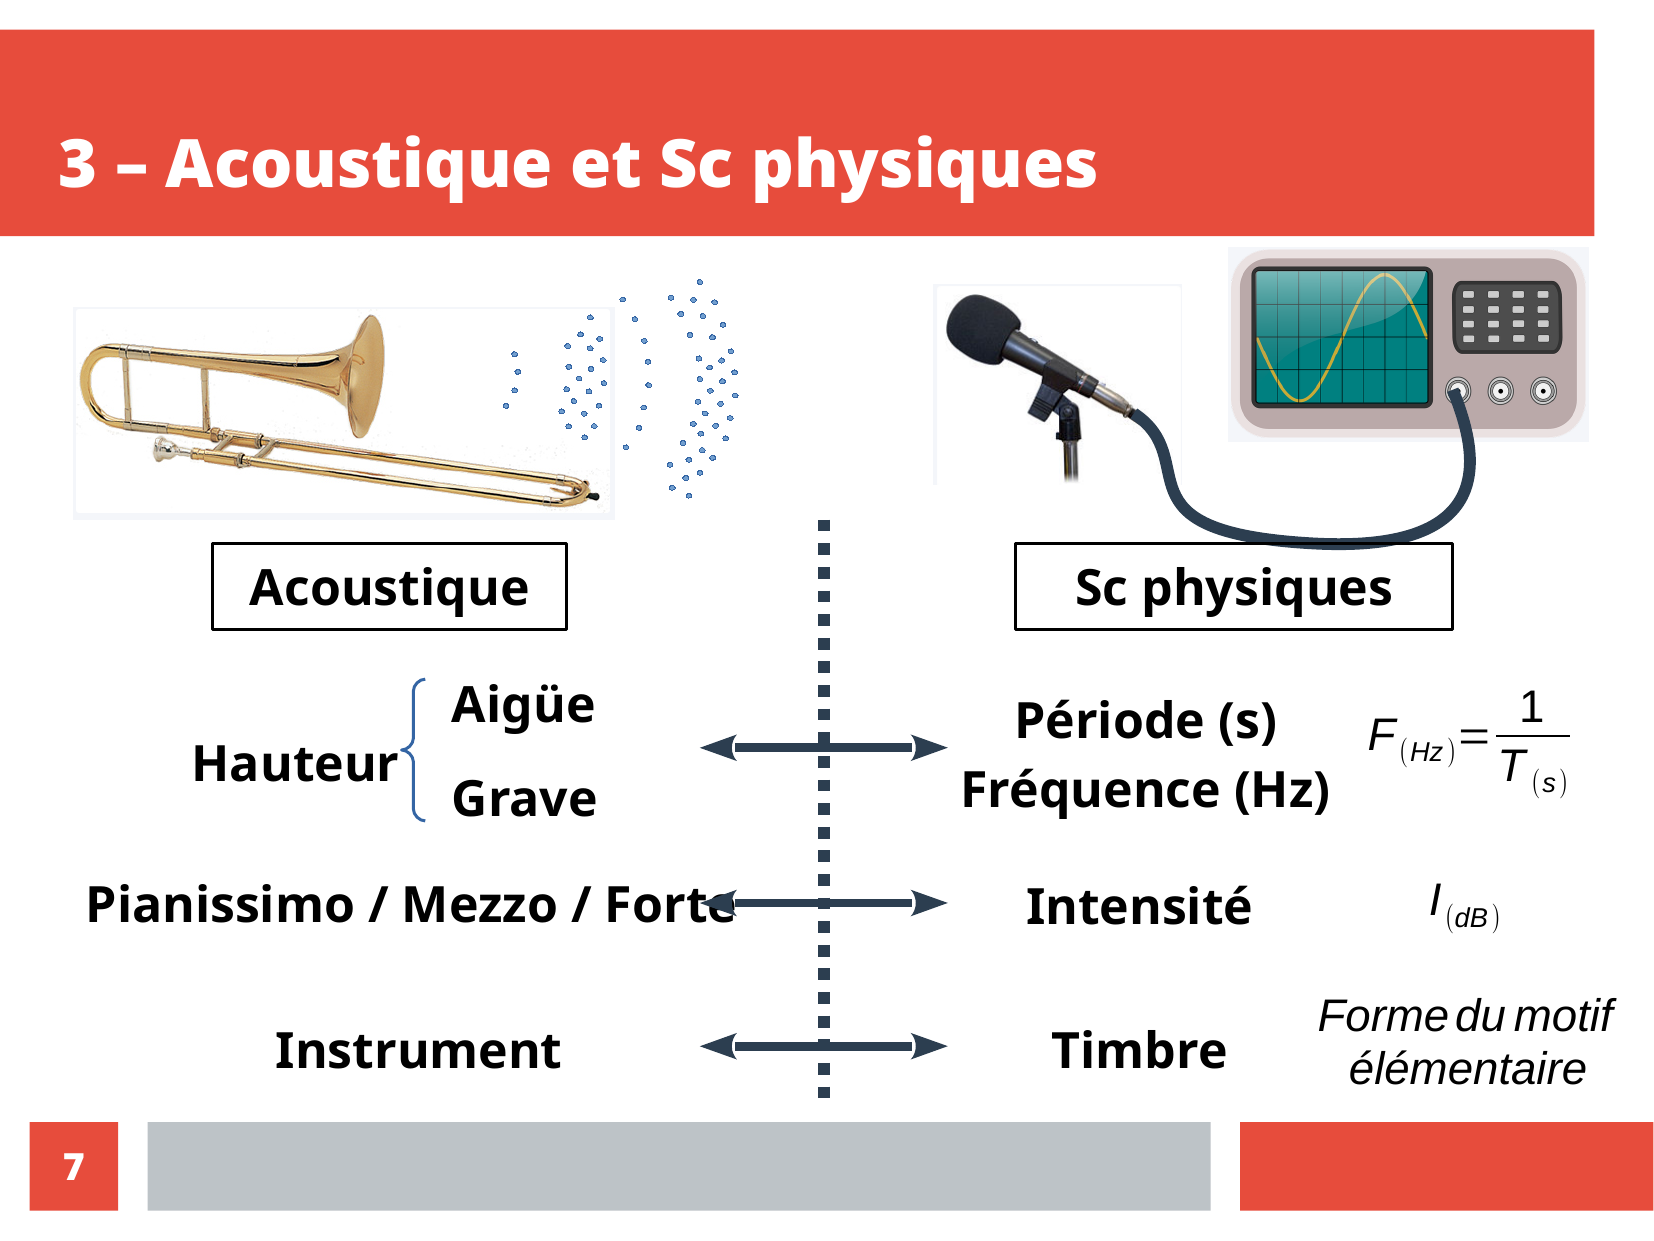

# 3 – Acoustique et Sc physiques
Acoustique
Sc physiques
Aigüe
Période (s)
Fréquence (Hz)
Hauteur
Grave
Pianissimo / Mezzo / Forte
Intensité
Instrument
Timbre
7